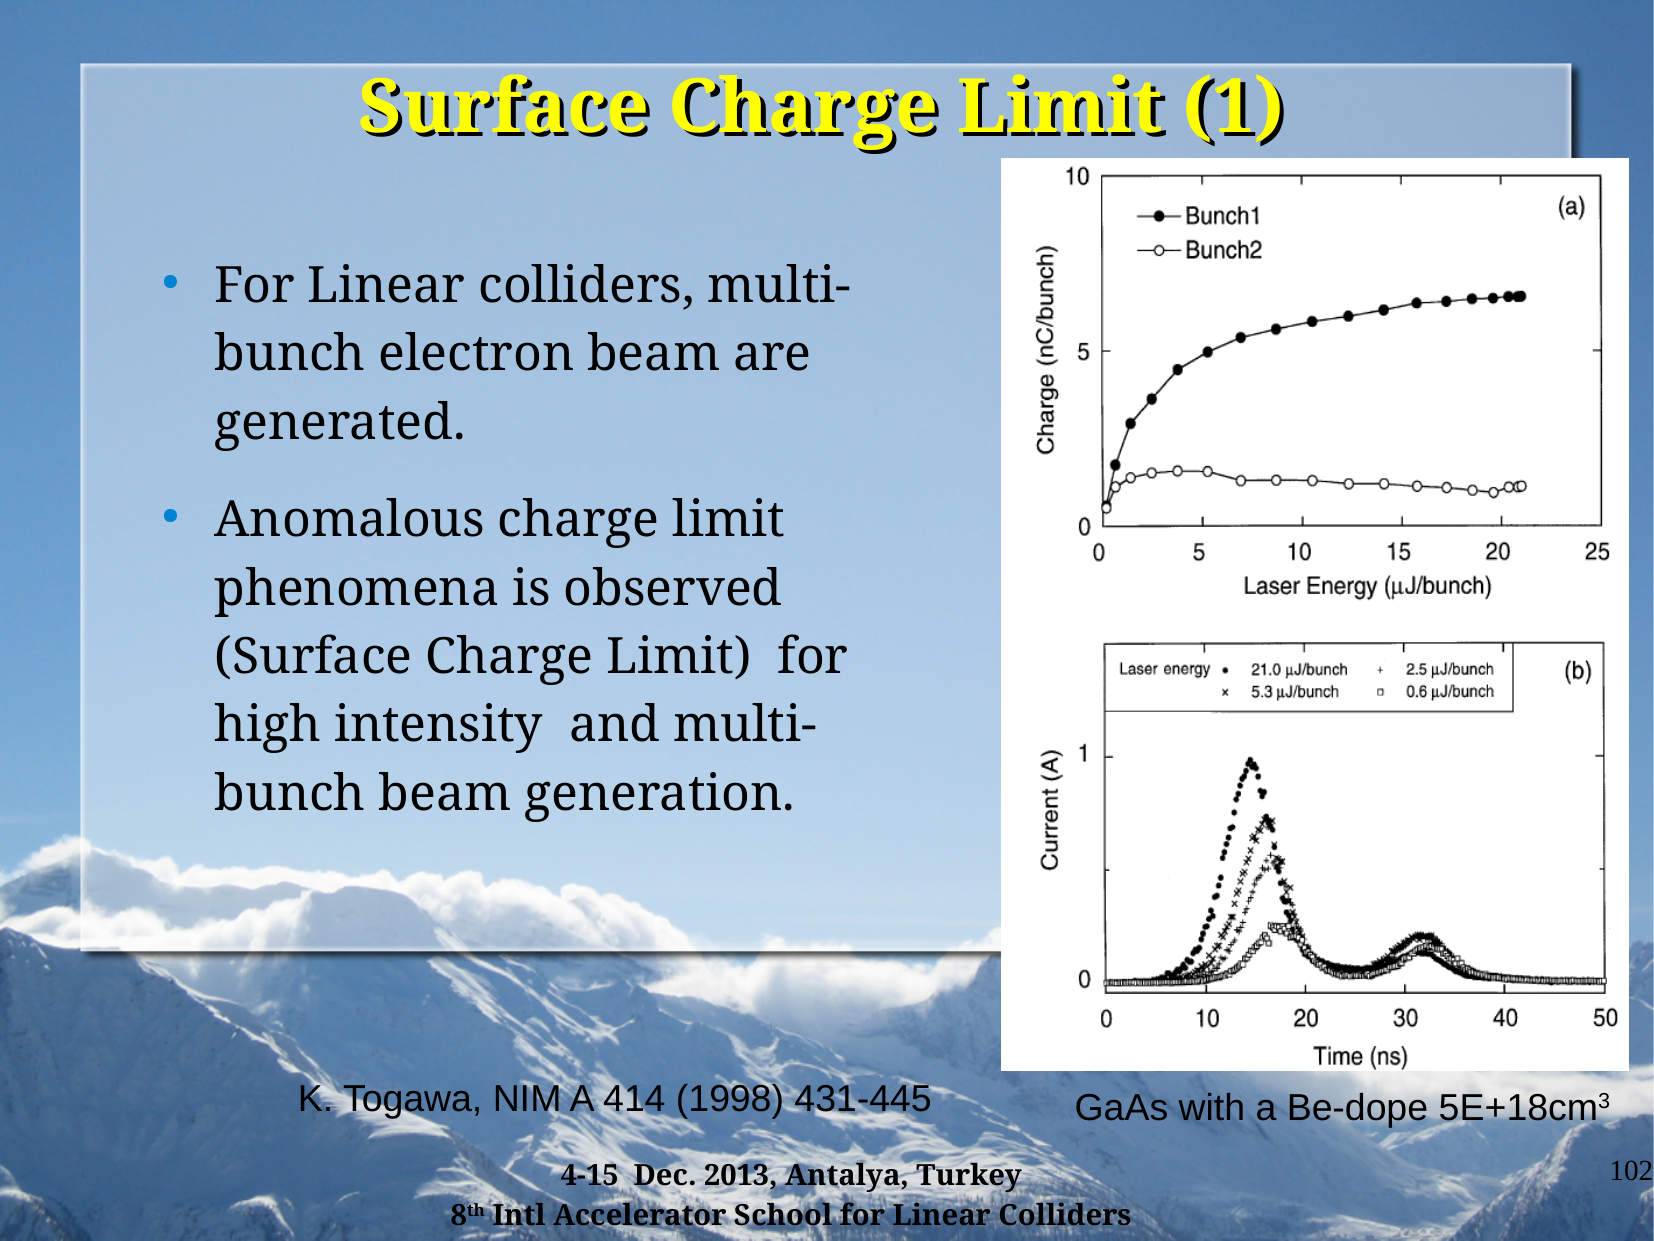

# Surface Charge Limit (1)
For Linear colliders, multi-bunch electron beam are generated.
Anomalous charge limit phenomena is observed (Surface Charge Limit) for high intensity and multi-bunch beam generation.
K. Togawa, NIM A 414 (1998) 431-445
GaAs with a Be-dope 5E+18cm3
102